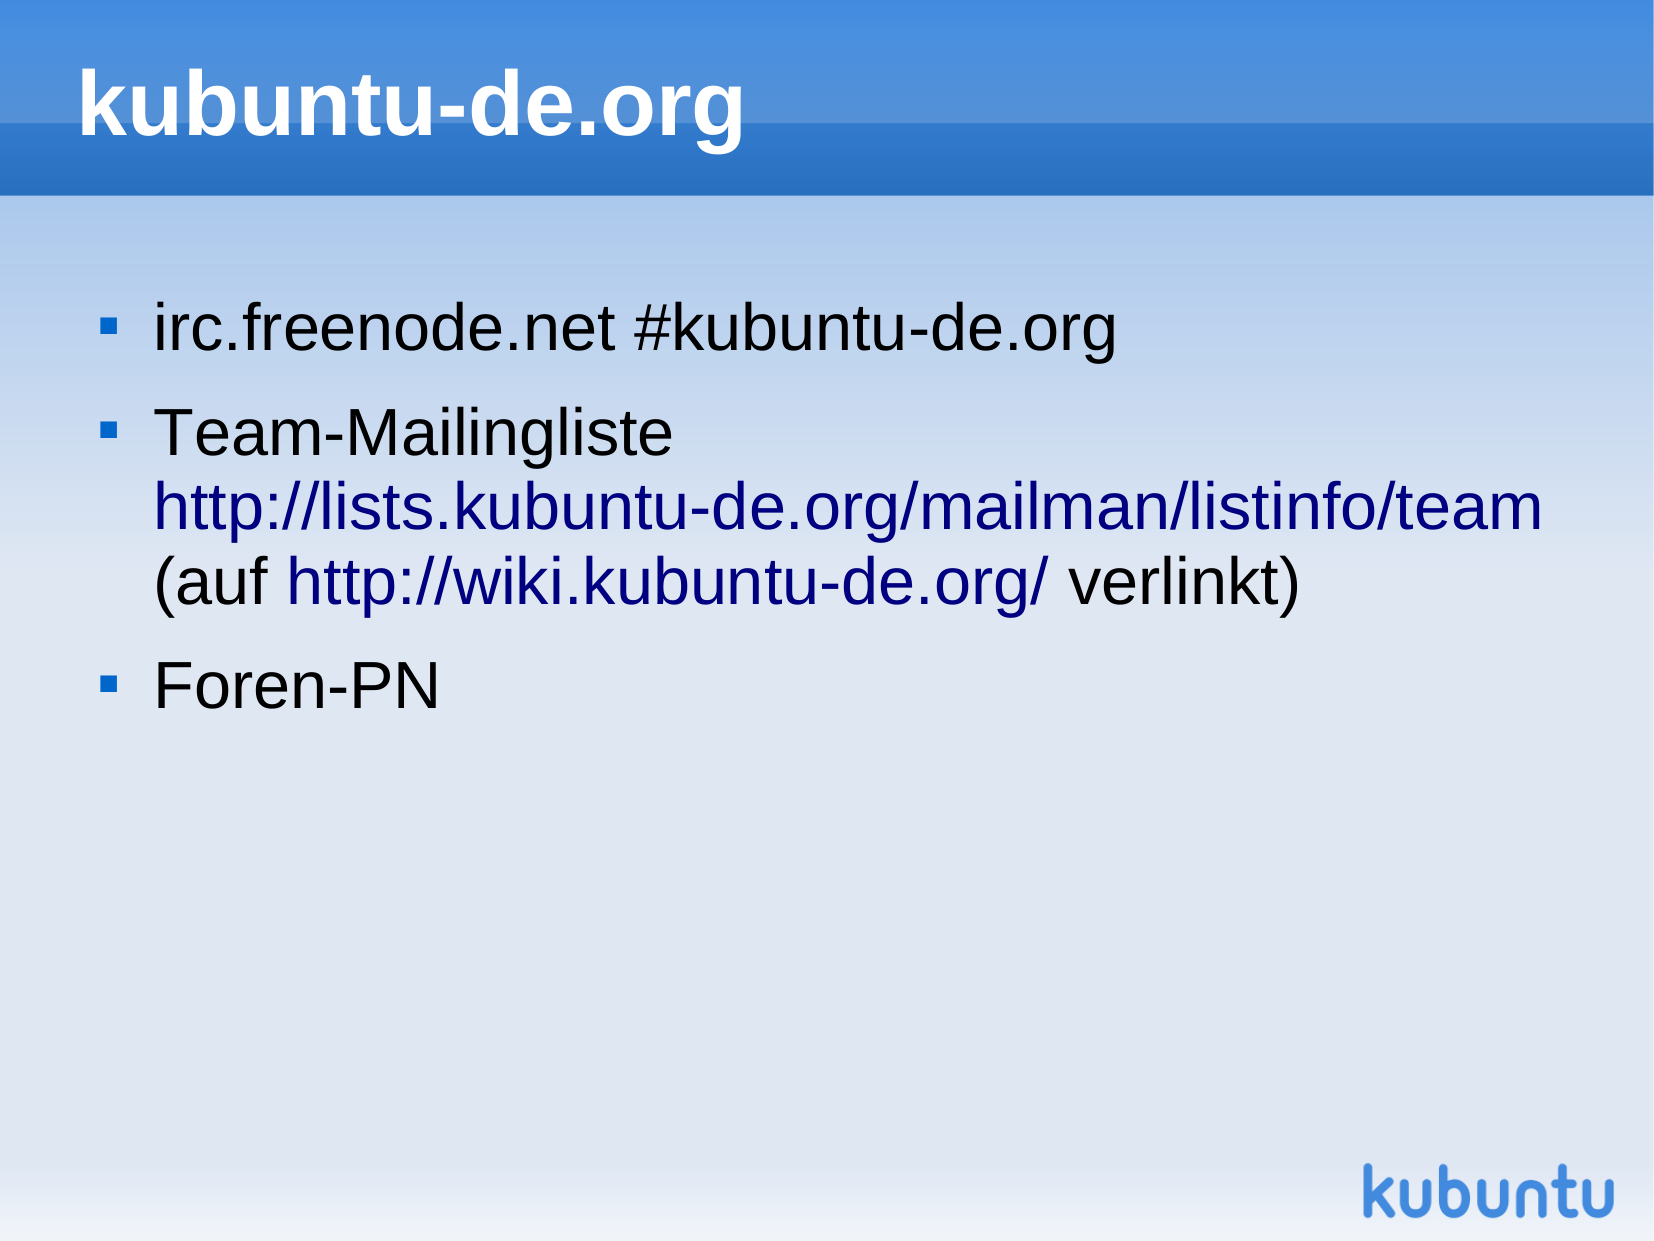

# kubuntu-de.org
irc.freenode.net #kubuntu-de.org
Team-Mailingliste http://lists.kubuntu-de.org/mailman/listinfo/team (auf http://wiki.kubuntu-de.org/ verlinkt)
Foren-PN